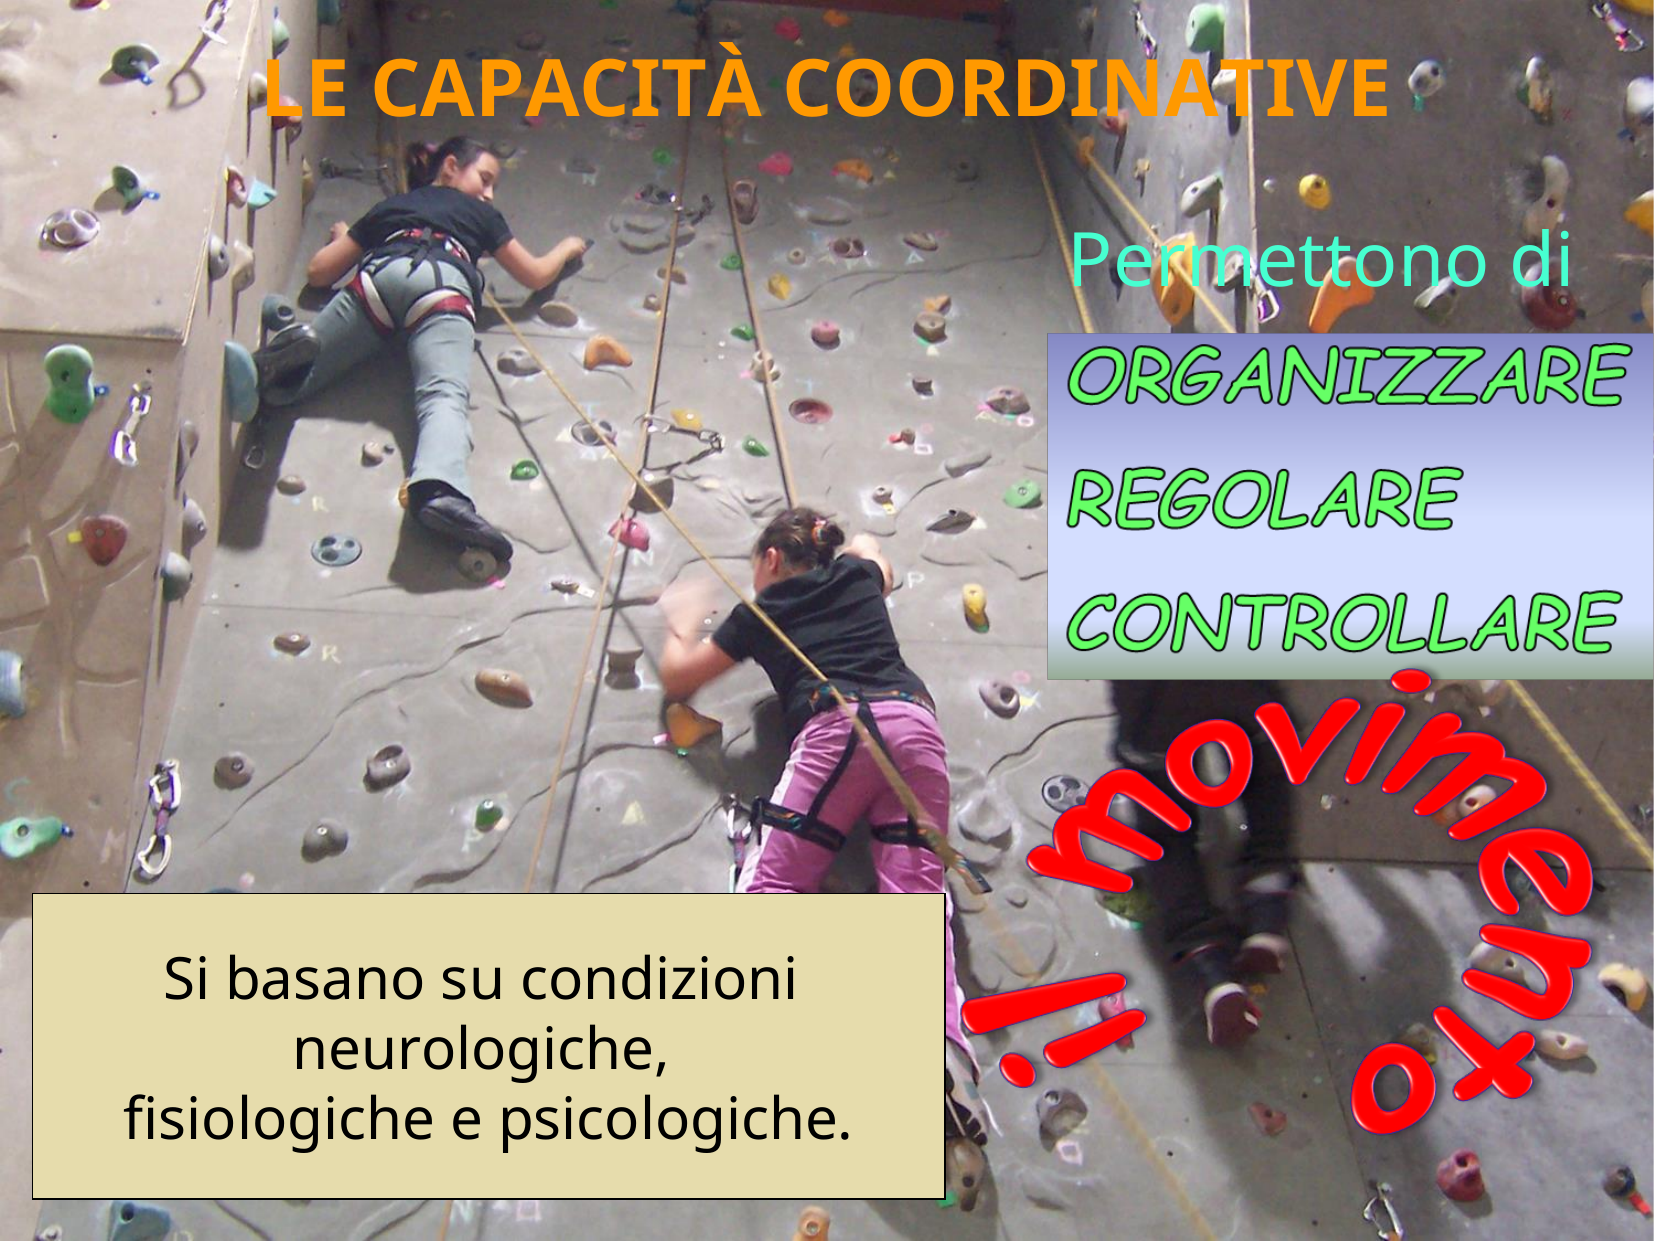

LE CAPACITÀ COORDINATIVE
Permettono di
Si basano su condizioni
neurologiche,
fisiologiche e psicologiche.